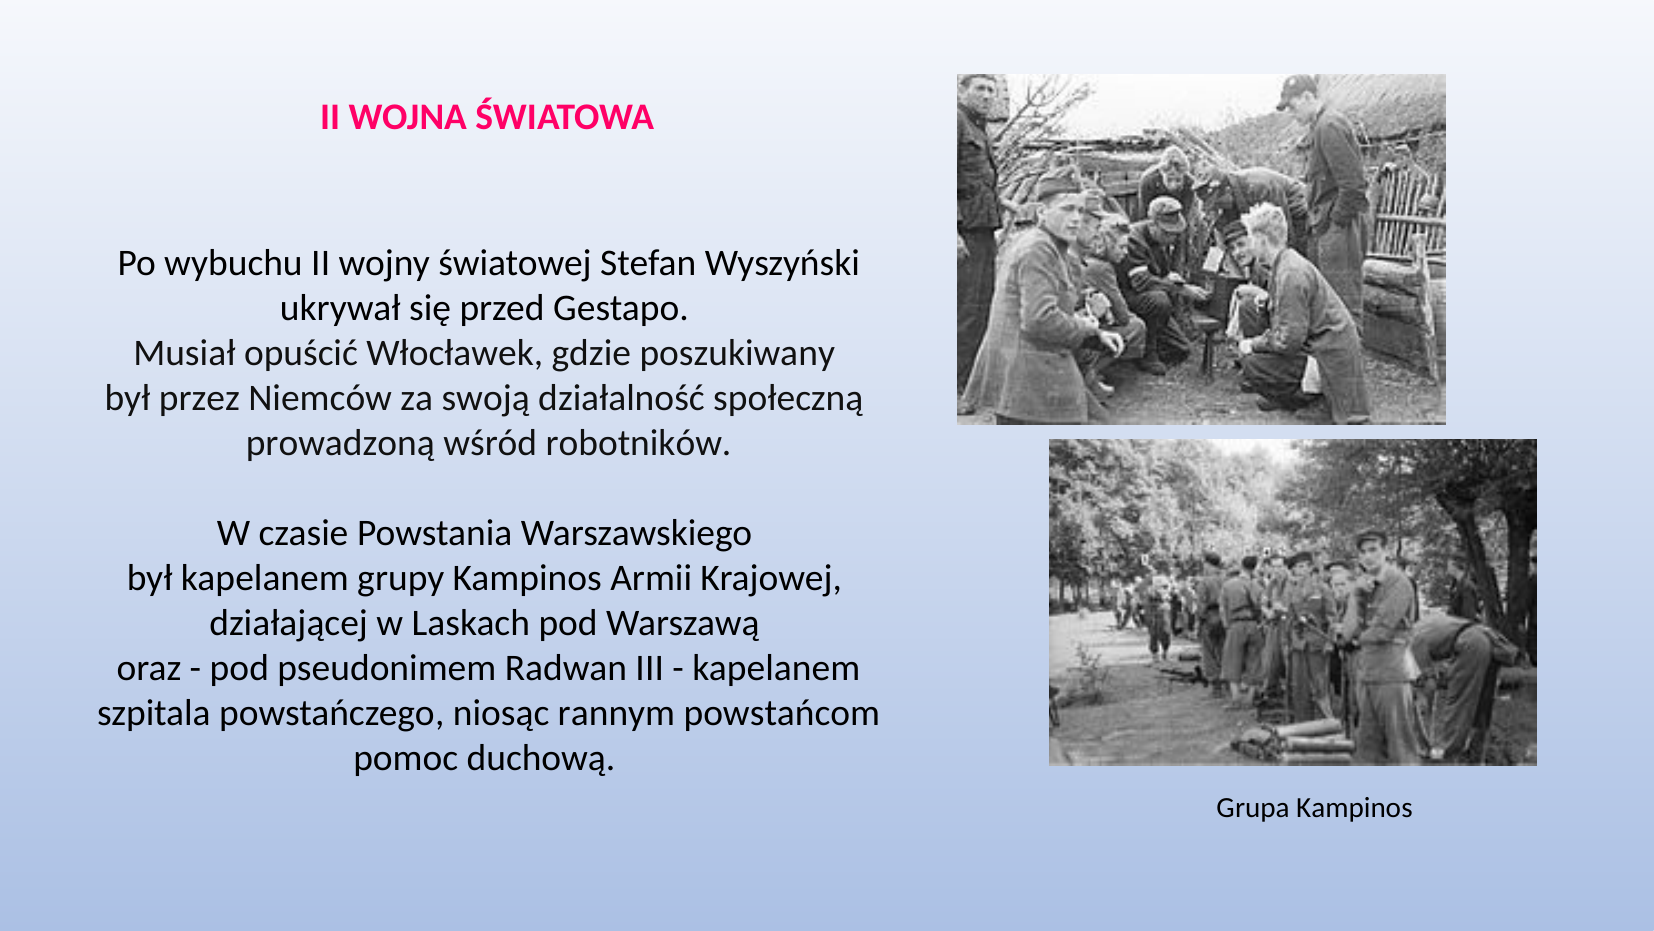

II WOJNA ŚWIATOWA
Po wybuchu II wojny światowej Stefan Wyszyński
ukrywał się przed Gestapo.
Musiał opuścić Włocławek, gdzie poszukiwany
był przez Niemców za swoją działalność społeczną
prowadzoną wśród robotników.
W czasie Powstania Warszawskiego
był kapelanem grupy Kampinos Armii Krajowej,
działającej w Laskach pod Warszawą
oraz - pod pseudonimem Radwan III - kapelanem szpitala powstańczego, niosąc rannym powstańcom pomoc duchową.
Grupa Kampinos